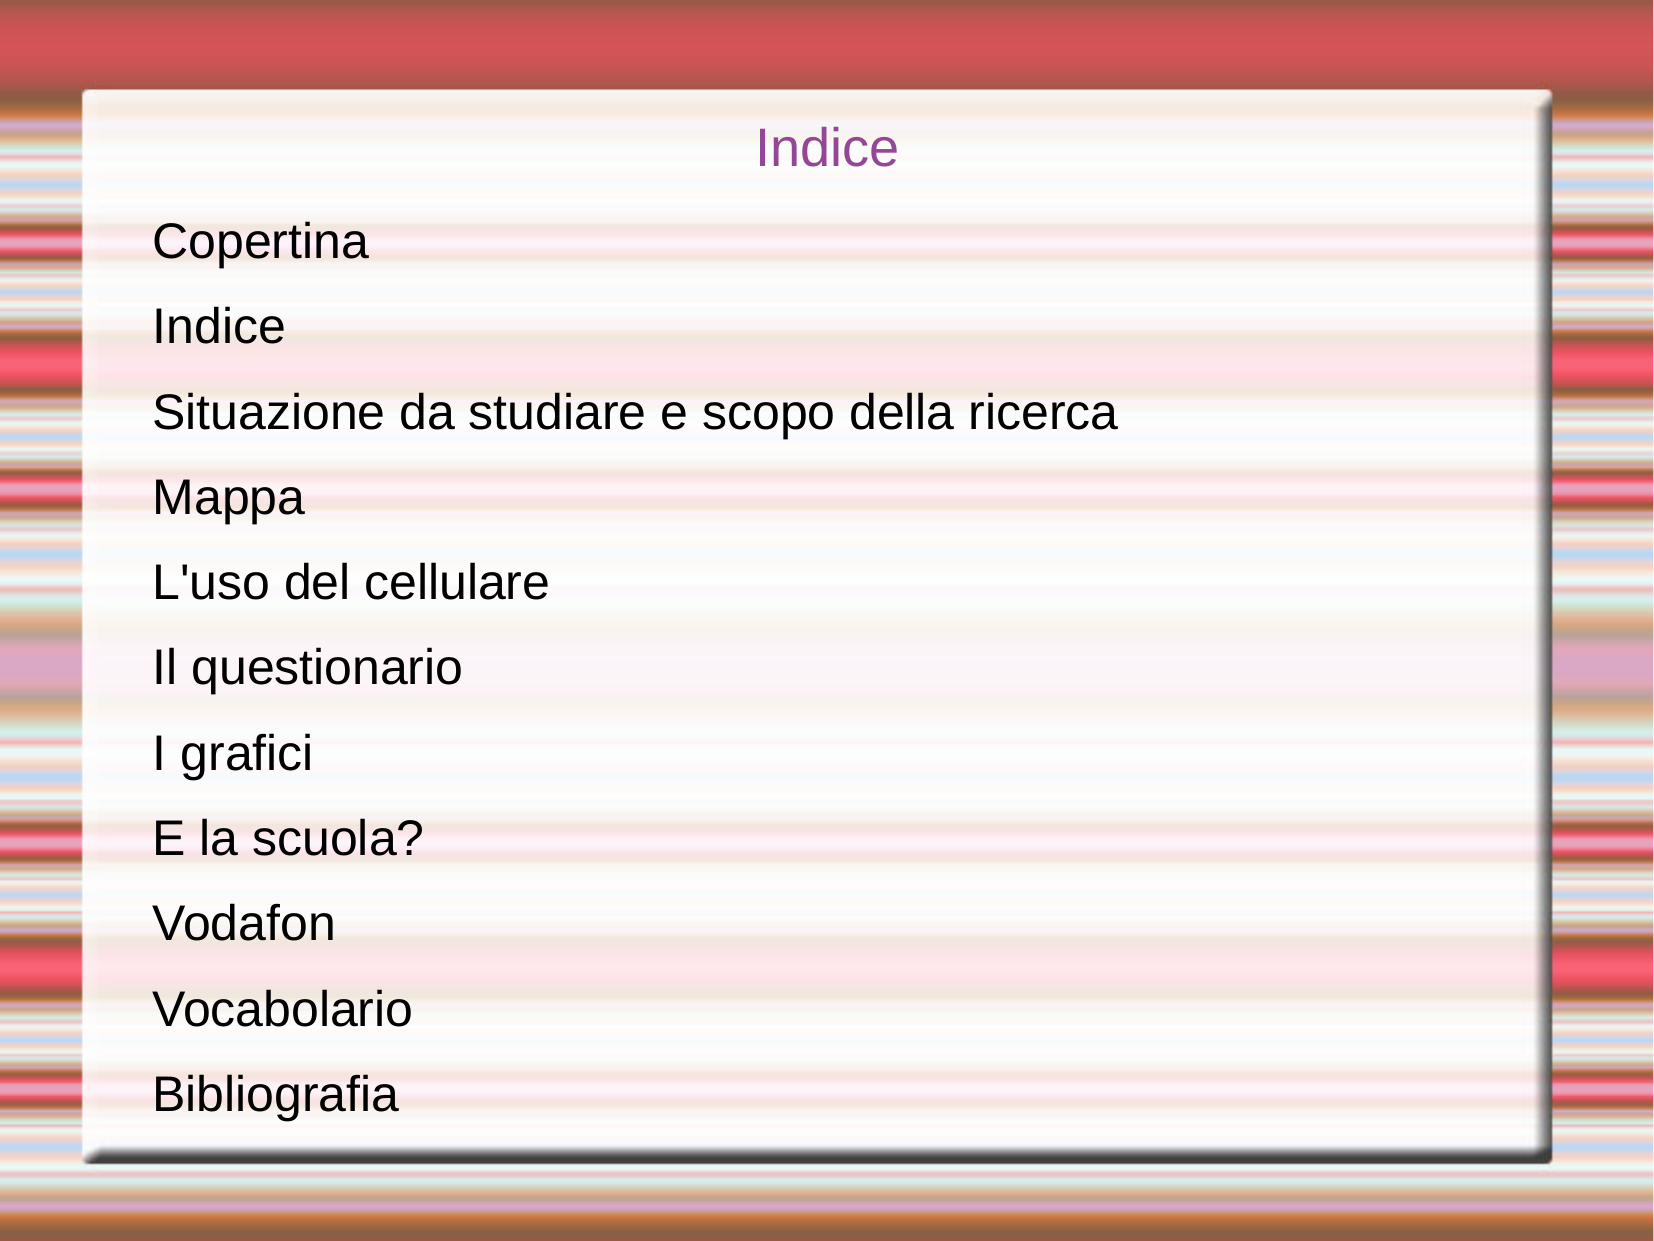

# Indice
Copertina
Indice
Situazione da studiare e scopo della ricerca
Mappa
L'uso del cellulare
Il questionario
I grafici
E la scuola?
Vodafon
Vocabolario
Bibliografia